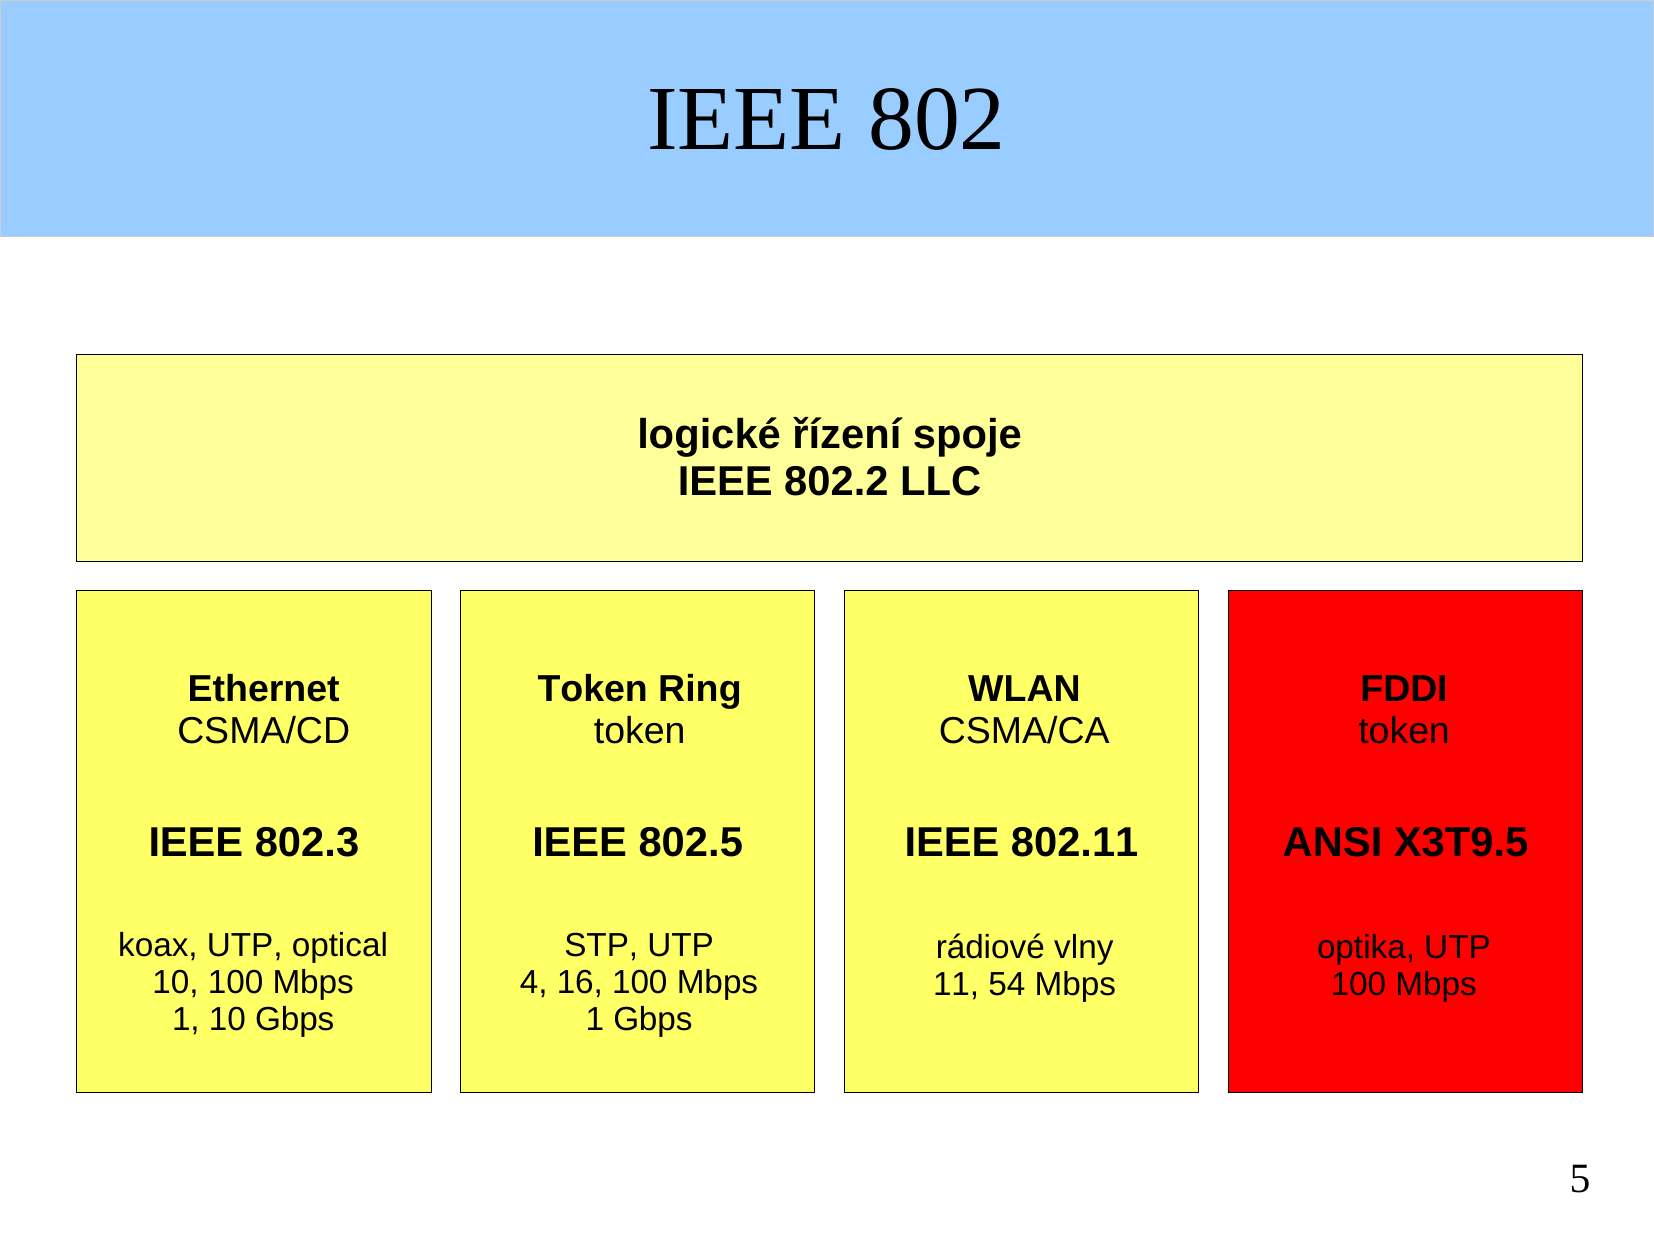

# IEEE 802
logické řízení spoje
IEEE 802.2 LLC
IEEE 802.3
IEEE 802.5
IEEE 802.11
ANSI X3T9.5
Ethernet
CSMA/CD
Token Ring
token
WLAN
CSMA/CA
FDDI
token
koax, UTP, optical
10, 100 Mbps
1, 10 Gbps
STP, UTP
4, 16, 100 Mbps
1 Gbps
rádiové vlny
11, 54 Mbps
optika, UTP
100 Mbps